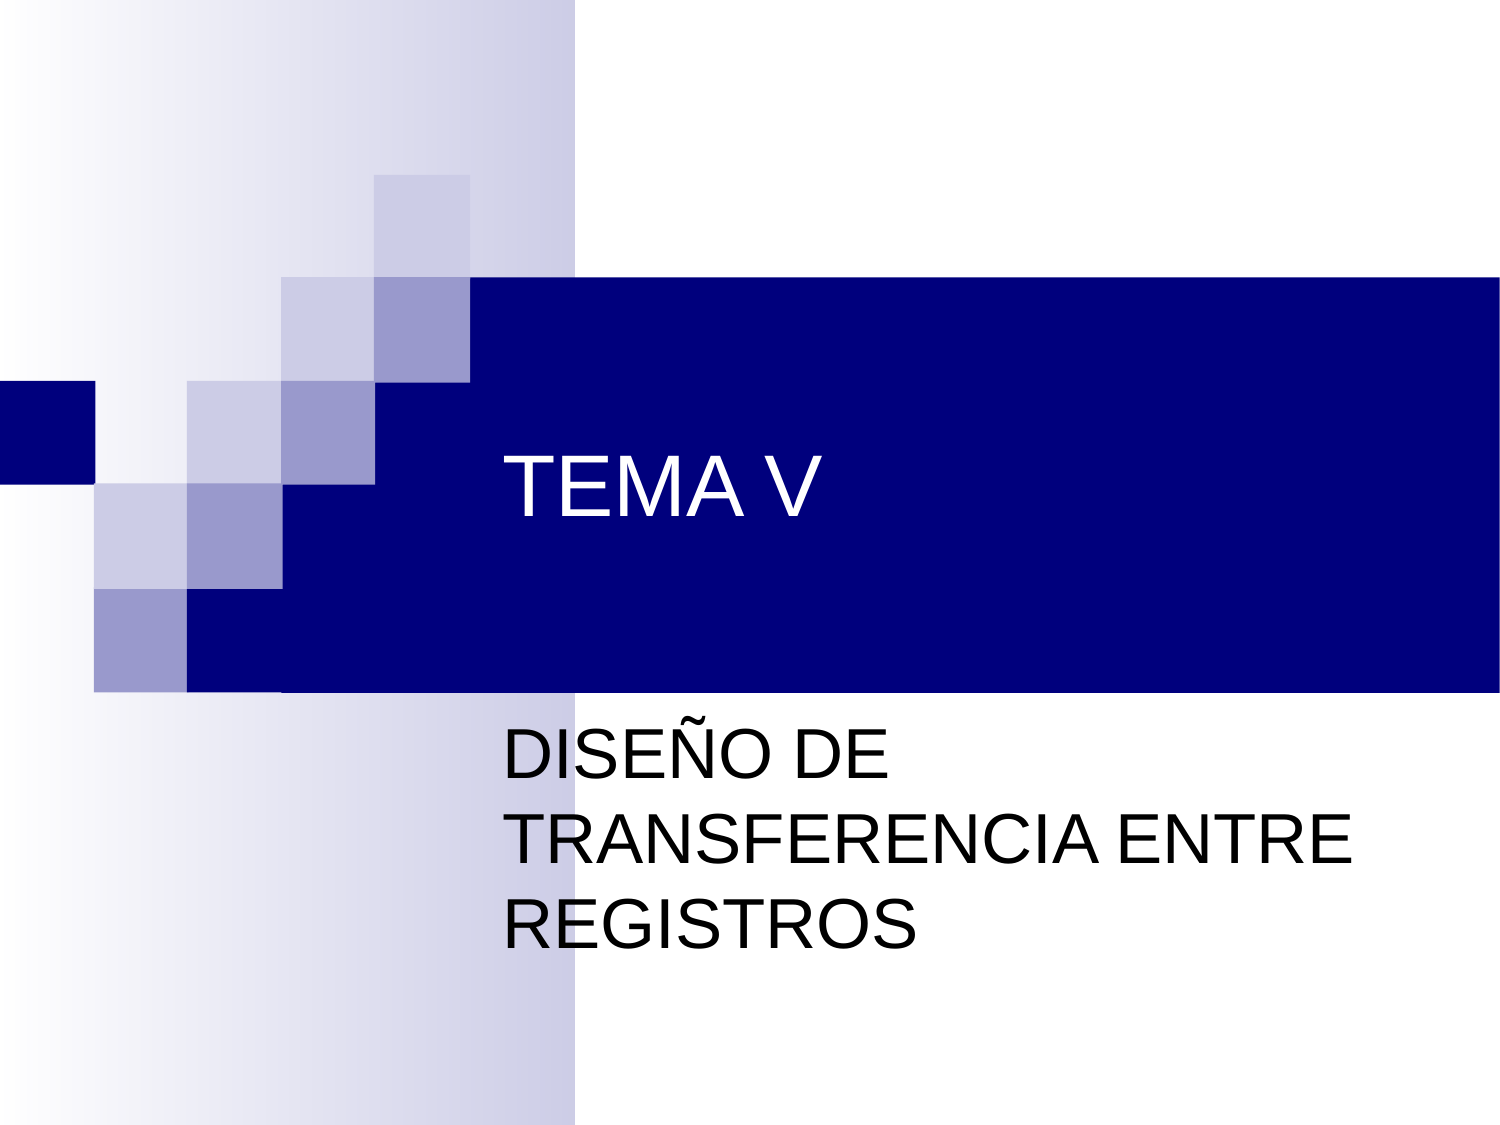

# TEMA V
DISEÑO DE TRANSFERENCIA ENTRE REGISTROS